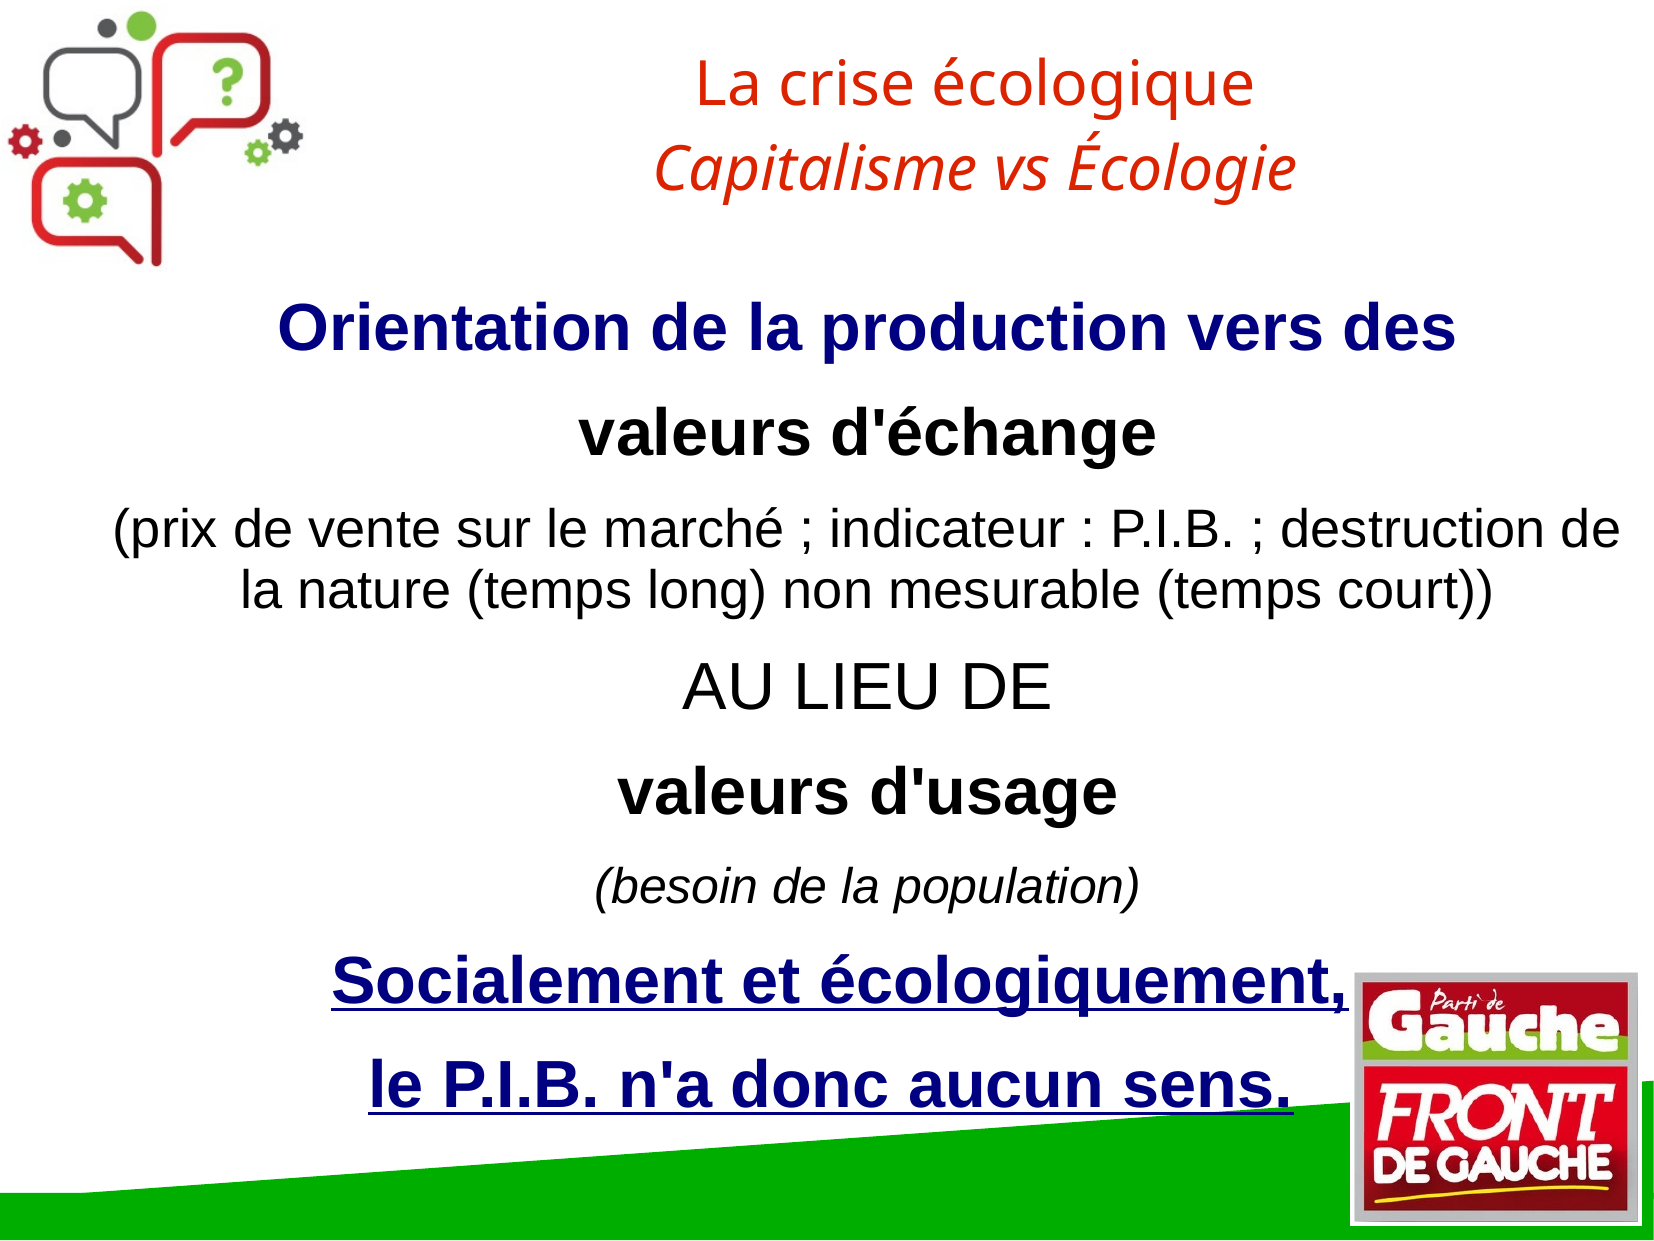

# La crise écologique Capitalisme vs Écologie
Orientation de la production vers des
valeurs d'échange
(prix de vente sur le marché ; indicateur : P.I.B. ; destruction de la nature (temps long) non mesurable (temps court))
AU LIEU DE
valeurs d'usage
(besoin de la population)
Socialement et écologiquement,
le P.I.B. n'a donc aucun sens.